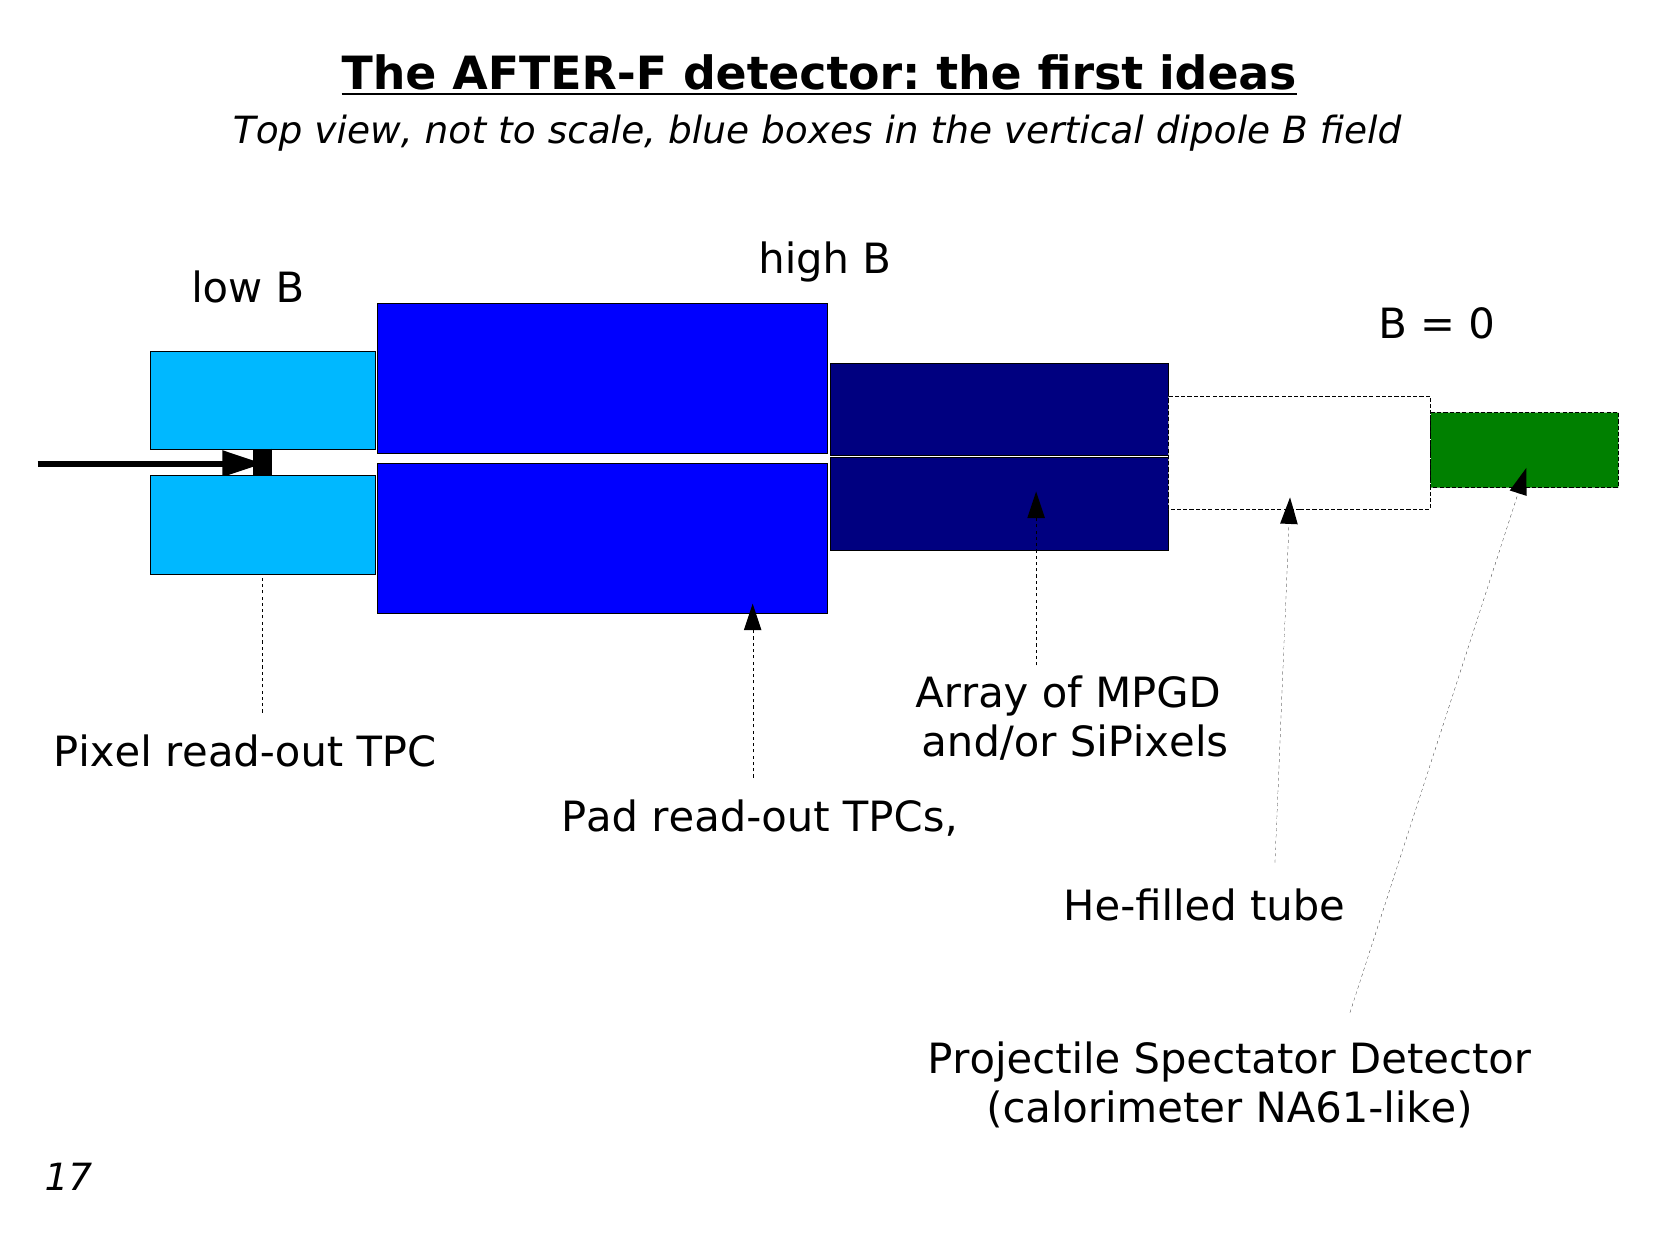

The AFTER-F detector: the first ideas
Top view, not to scale, blue boxes in the vertical dipole B field
high B
low B
B = 0
Array of MPGD
and/or SiPixels
Pixel read-out TPC
Pad read-out TPCs,
He-filled tube
Projectile Spectator Detector
(calorimeter NA61-like)